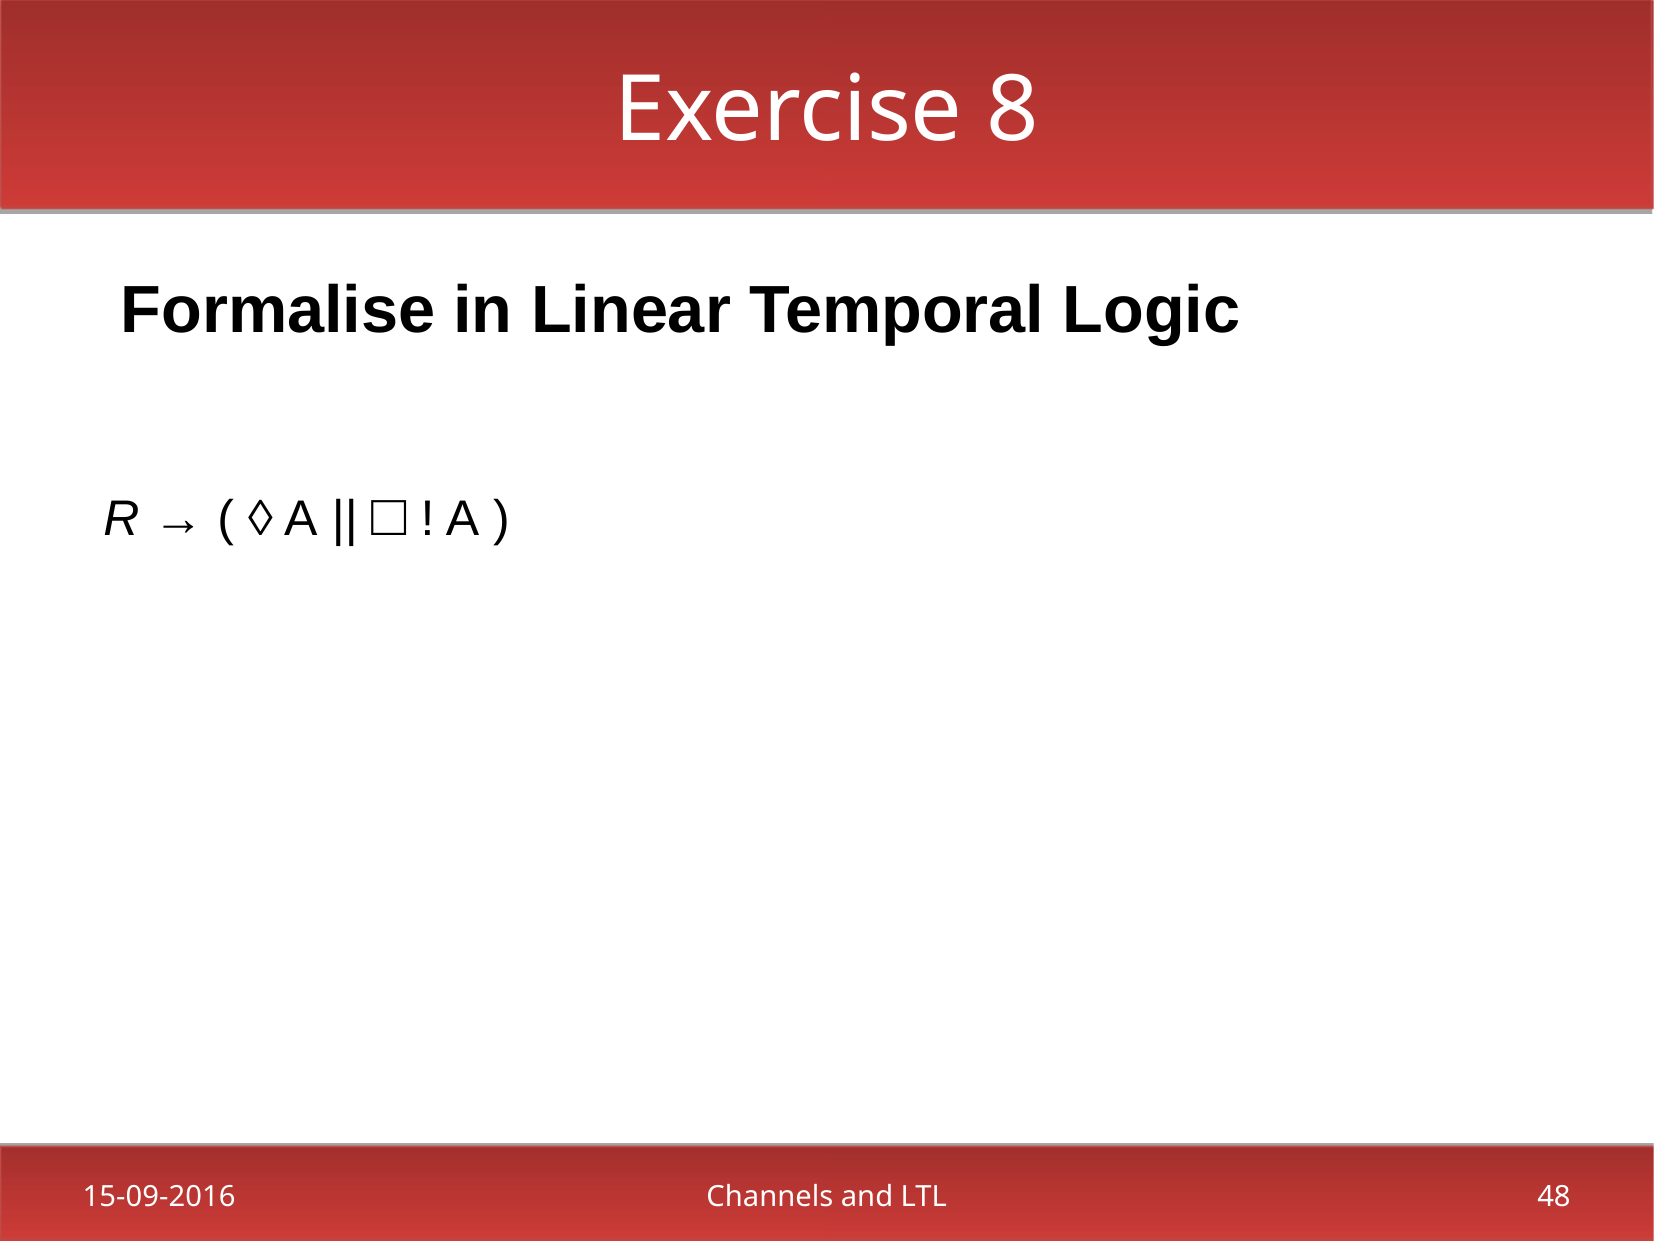

# Exercise 8
Formalise in Linear Temporal Logic
R → ( ◊ A || □ ! A )
15-09-2016
Channels and LTL
48